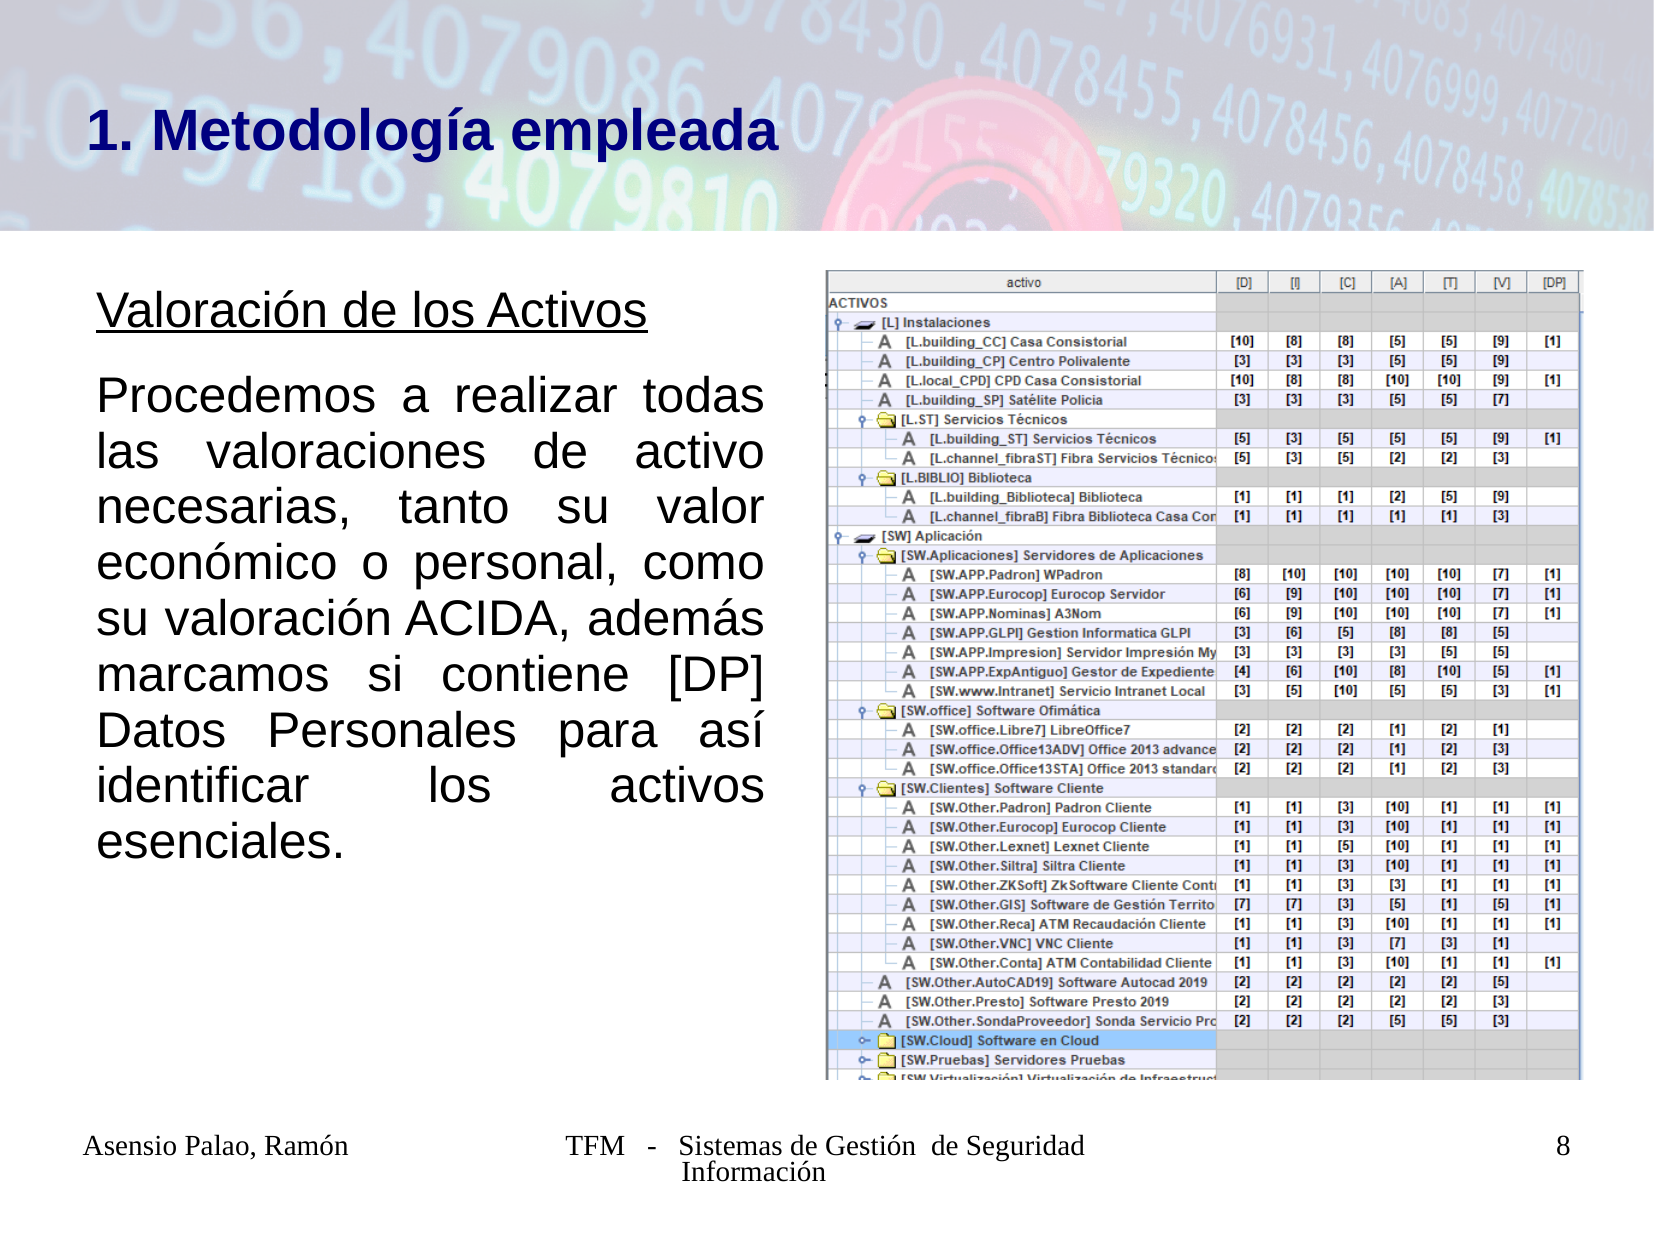

1. Metodología empleada
#
Valoración de los Activos
Procedemos a realizar todas las valoraciones de activo necesarias, tanto su valor económico o personal, como su valoración ACIDA, además marcamos si contiene [DP] Datos Personales para así identificar los activos esenciales.
Asensio Palao, Ramón
TFM - Sistemas de Gestión de Seguridad Información
8